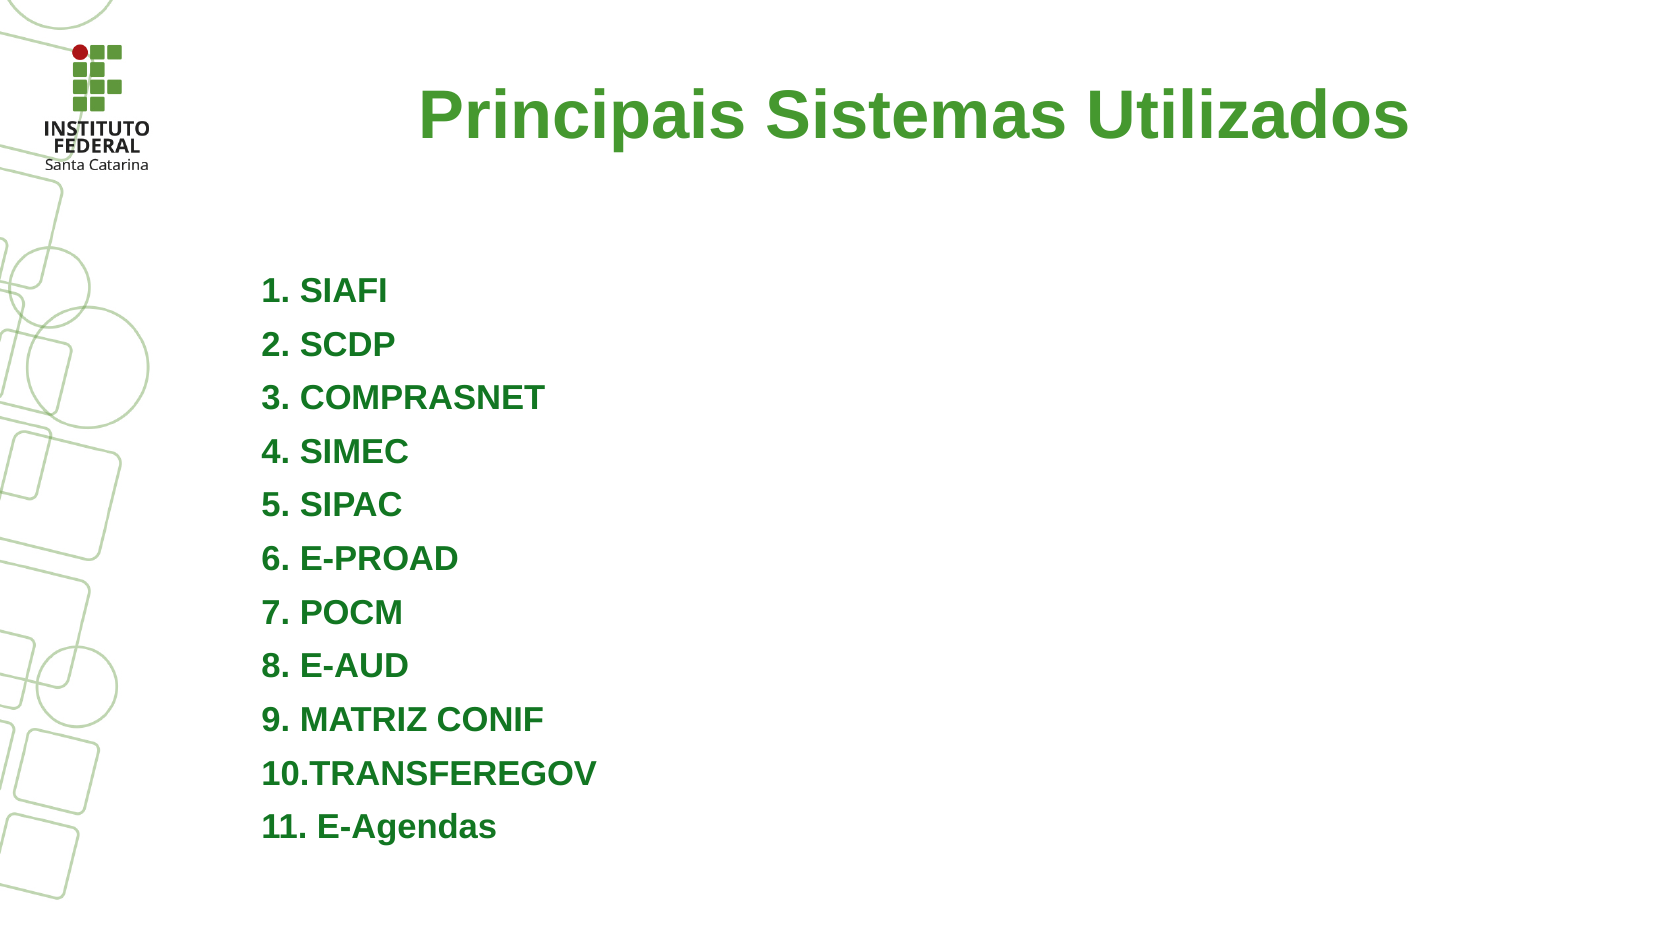

# Principais Sistemas Utilizados
1. SIAFI
2. SCDP
3. COMPRASNET
4. SIMEC
5. SIPAC
6. E-PROAD
7. POCM
8. E-AUD
9. MATRIZ CONIF
10.TRANSFEREGOV
11. E-Agendas